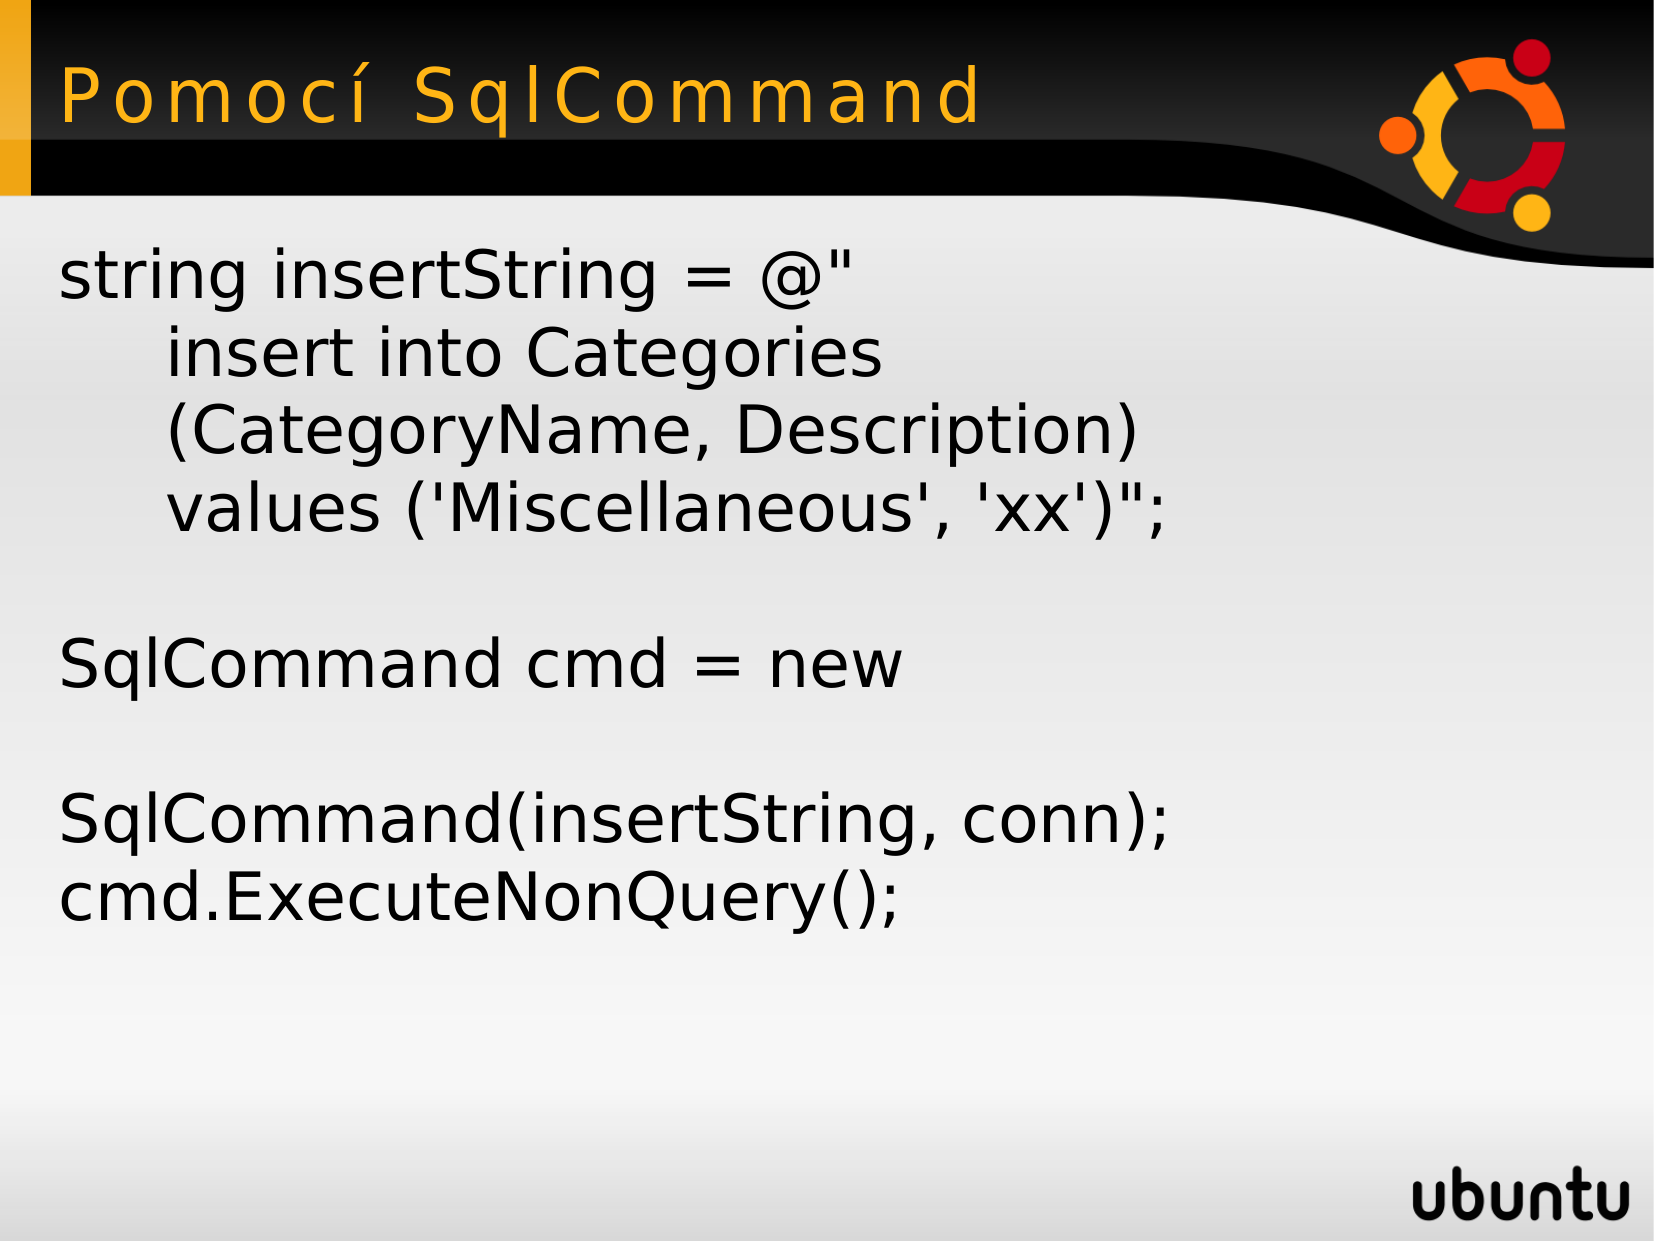

# Pomocí SqlCommand
string insertString = @"
 insert into Categories
 (CategoryName, Description)
 values ('Miscellaneous', 'xx')";
SqlCommand cmd = new
SqlCommand(insertString, conn);
cmd.ExecuteNonQuery();